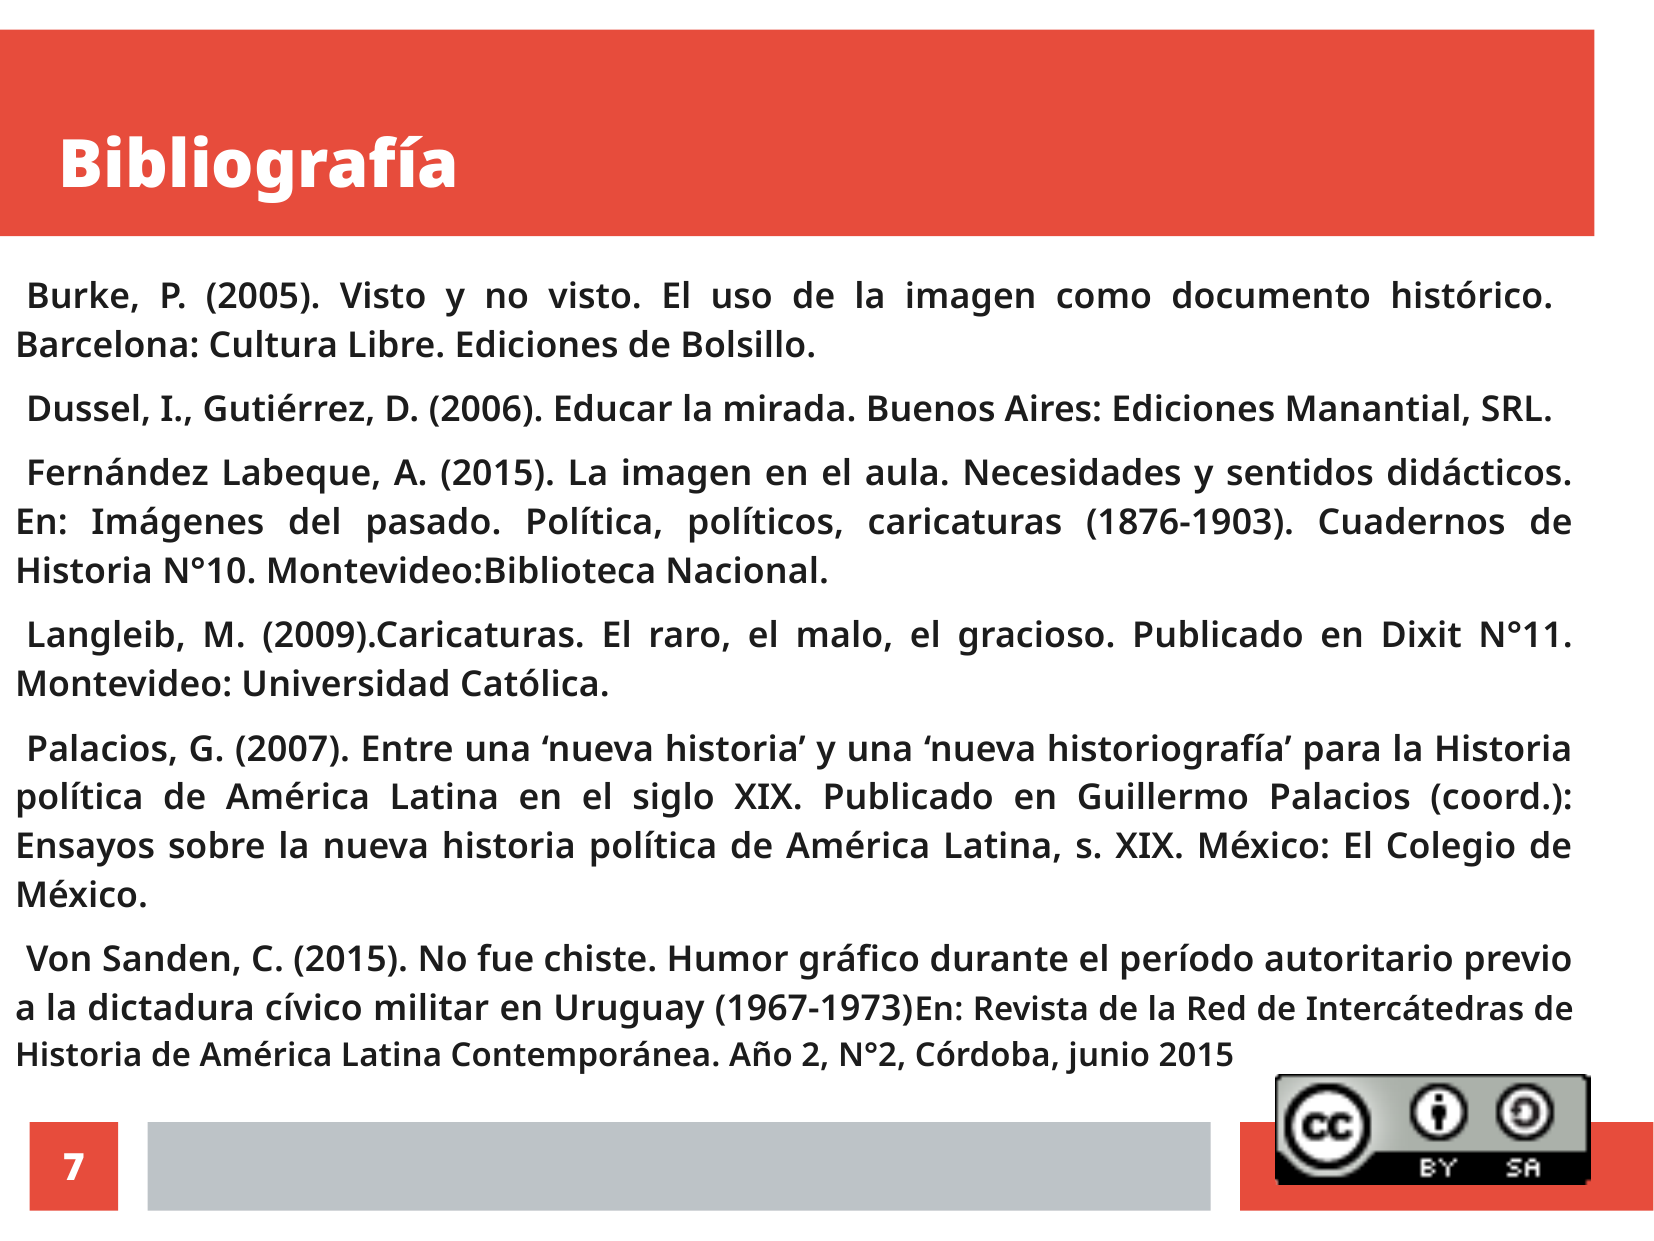

# Bibliografía
Burke, P. (2005). Visto y no visto. El uso de la imagen como documento histórico. Barcelona: Cultura Libre. Ediciones de Bolsillo.
Dussel, I., Gutiérrez, D. (2006). Educar la mirada. Buenos Aires: Ediciones Manantial, SRL.
Fernández Labeque, A. (2015). La imagen en el aula. Necesidades y sentidos didácticos. En: Imágenes del pasado. Política, políticos, caricaturas (1876-1903). Cuadernos de Historia N°10. Montevideo:Biblioteca Nacional.
Langleib, M. (2009).Caricaturas. El raro, el malo, el gracioso. Publicado en Dixit N°11. Montevideo: Universidad Católica.
Palacios, G. (2007). Entre una ‘nueva historia’ y una ‘nueva historiografía’ para la Historia política de América Latina en el siglo XIX. Publicado en Guillermo Palacios (coord.): Ensayos sobre la nueva historia política de América Latina, s. XIX. México: El Colegio de México.
Von Sanden, C. (2015). No fue chiste. Humor gráfico durante el período autoritario previo a la dictadura cívico militar en Uruguay (1967-1973)En: Revista de la Red de Intercátedras de Historia de América Latina Contemporánea. Año 2, N°2, Córdoba, junio 2015
7